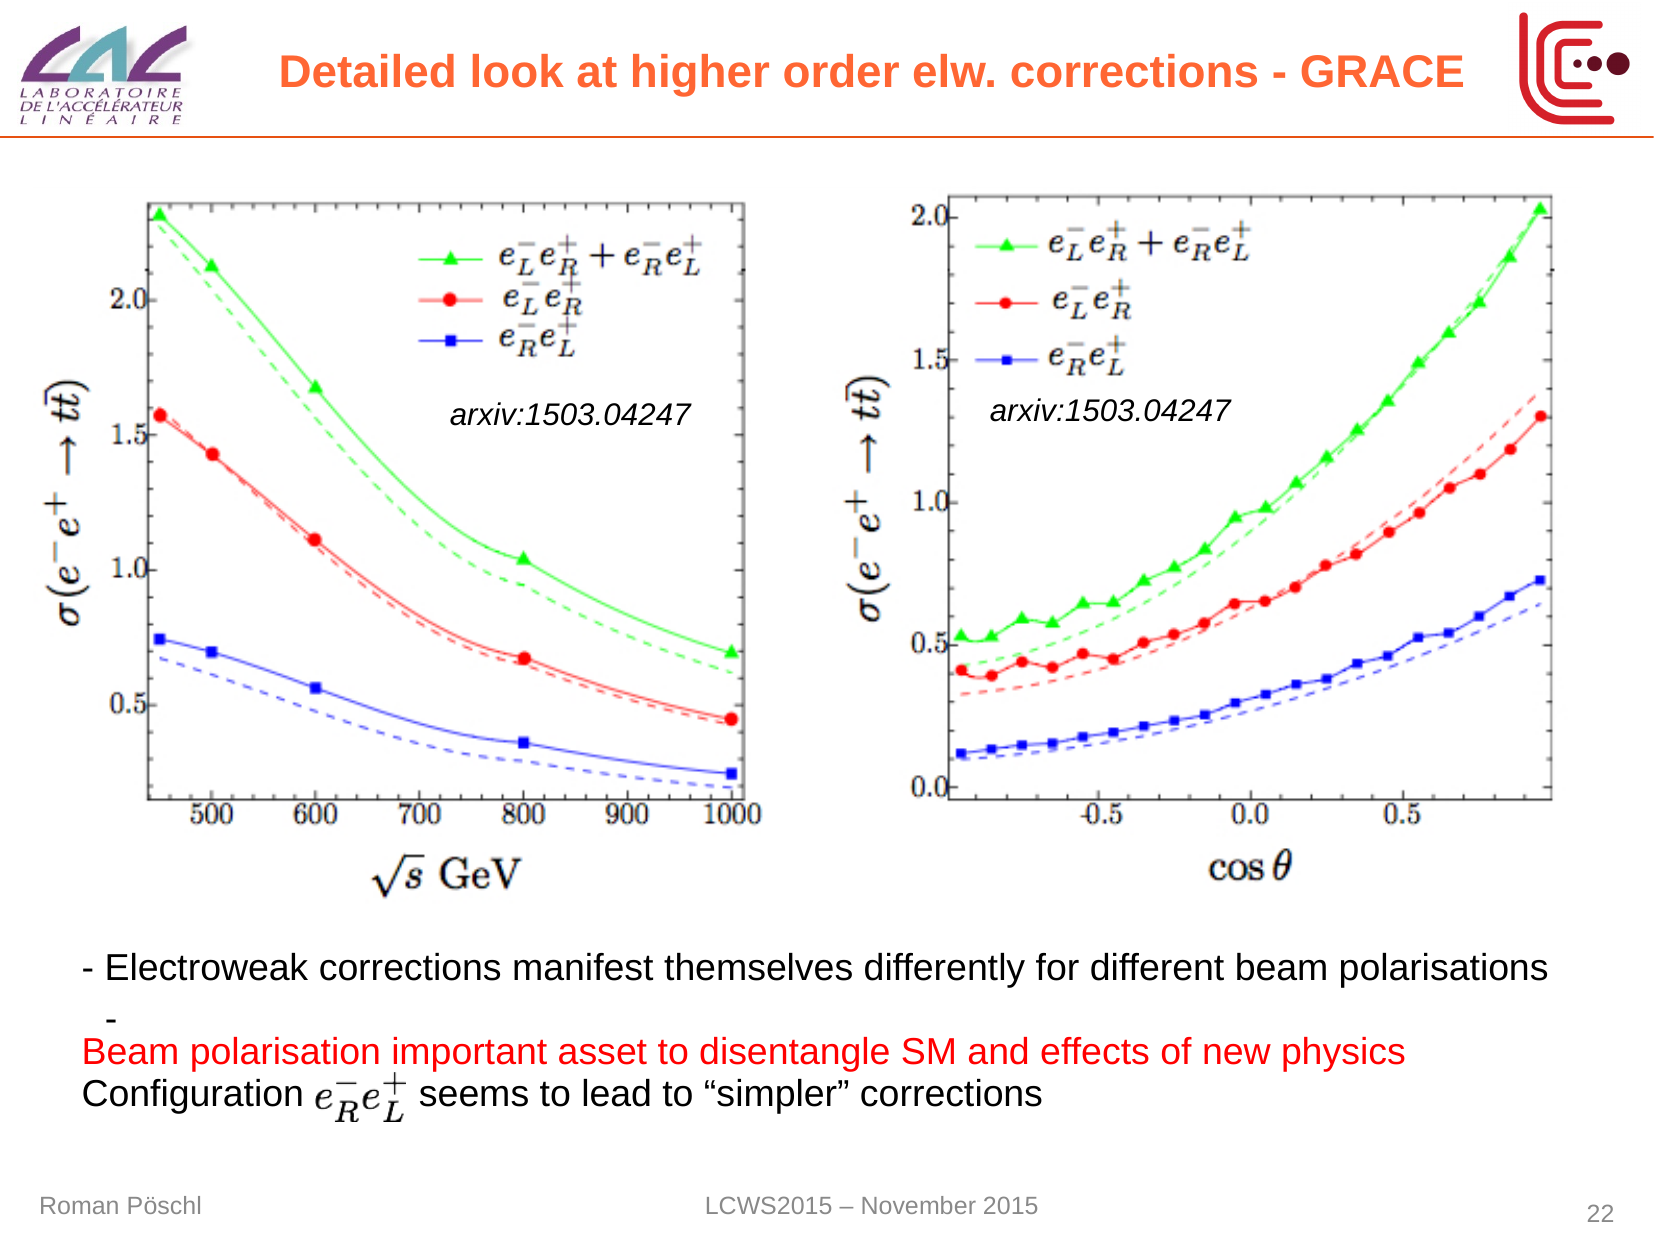

# Detailed look at higher order elw. corrections - GRACE
arxiv:1503.04247
arxiv:1503.04247
- Electroweak corrections manifest themselves differently for different beam polarisations
Beam polarisation important asset to disentangle SM and effects of new physics
Configuration seems to lead to “simpler” corrections
-